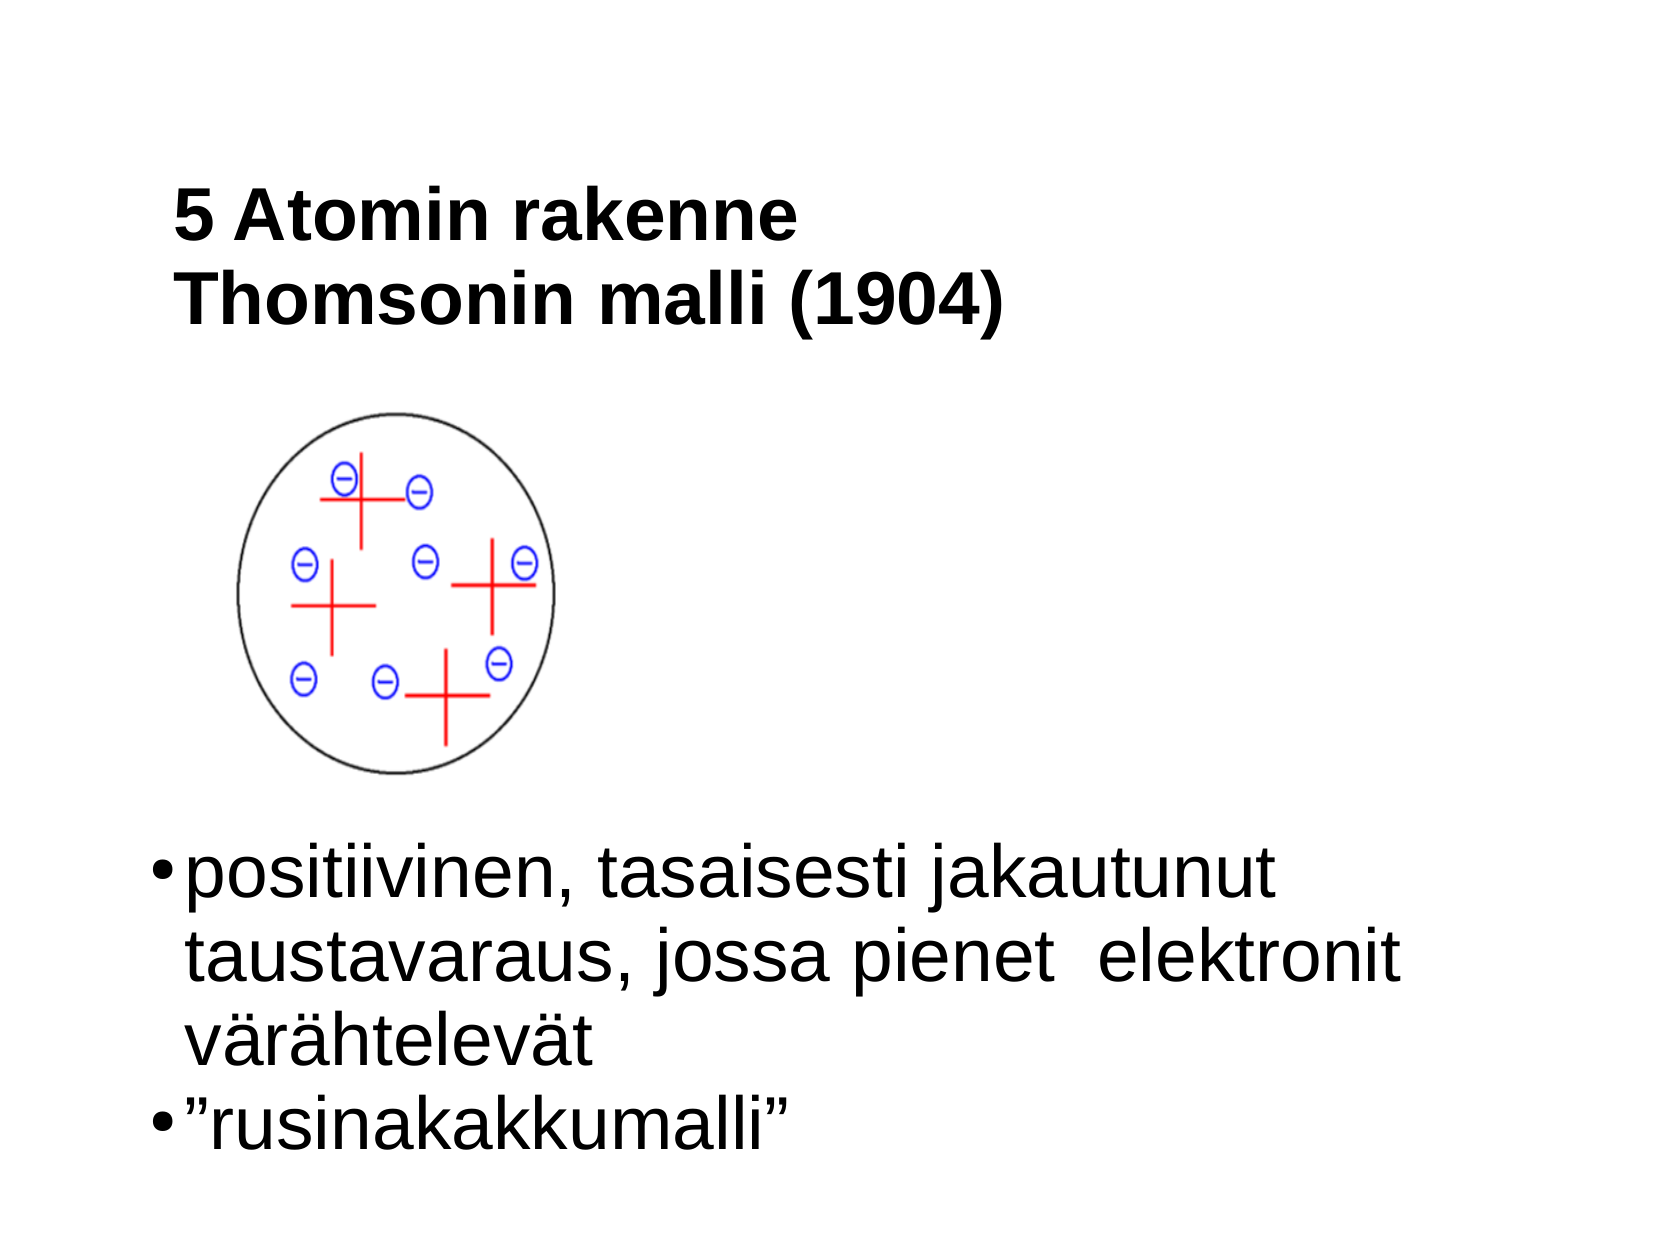

5 Atomin rakenne
Thomsonin malli (1904)
positiivinen, tasaisesti jakautunut taustavaraus, jossa pienet elektronit värähtelevät
”rusinakakkumalli”